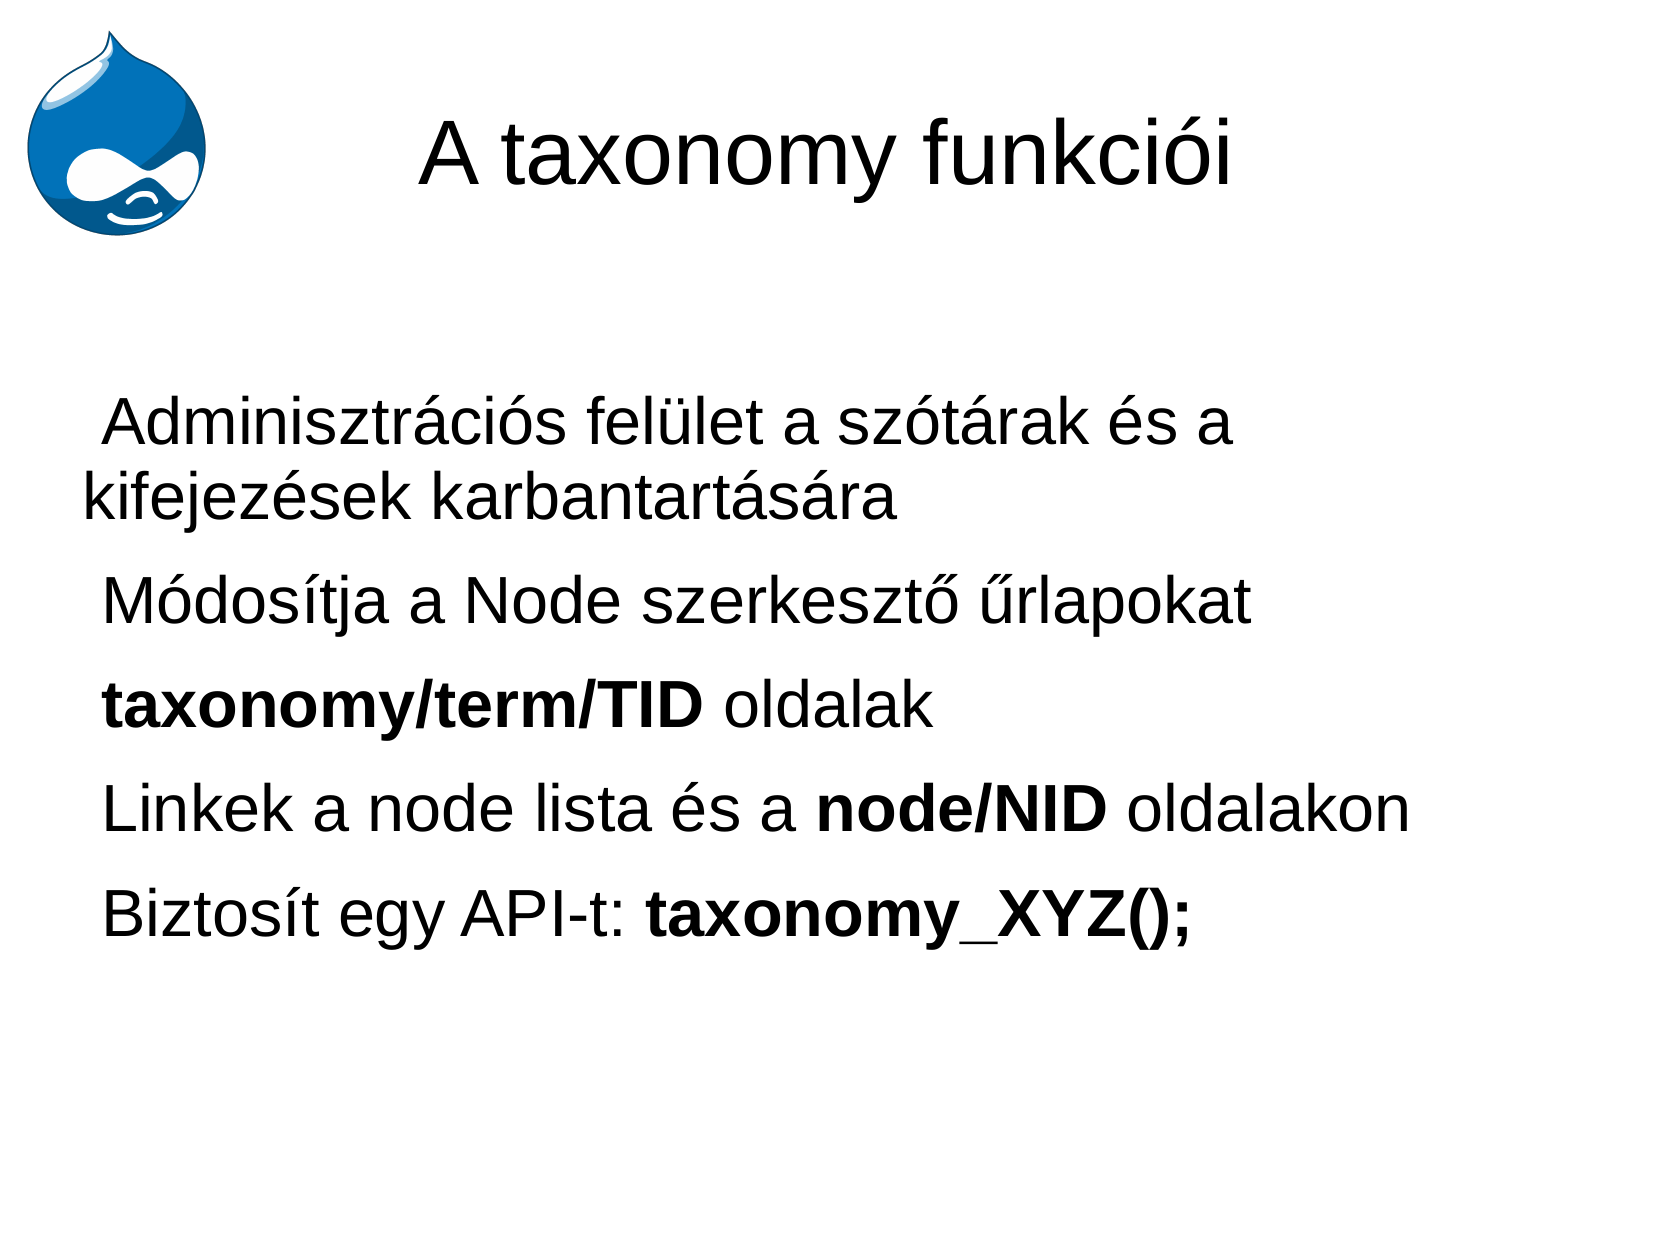

# A taxonomy funkciói
 Adminisztrációs felület a szótárak és a kifejezések karbantartására
 Módosítja a Node szerkesztő űrlapokat
 taxonomy/term/TID oldalak
 Linkek a node lista és a node/NID oldalakon
 Biztosít egy API-t: taxonomy_XYZ();